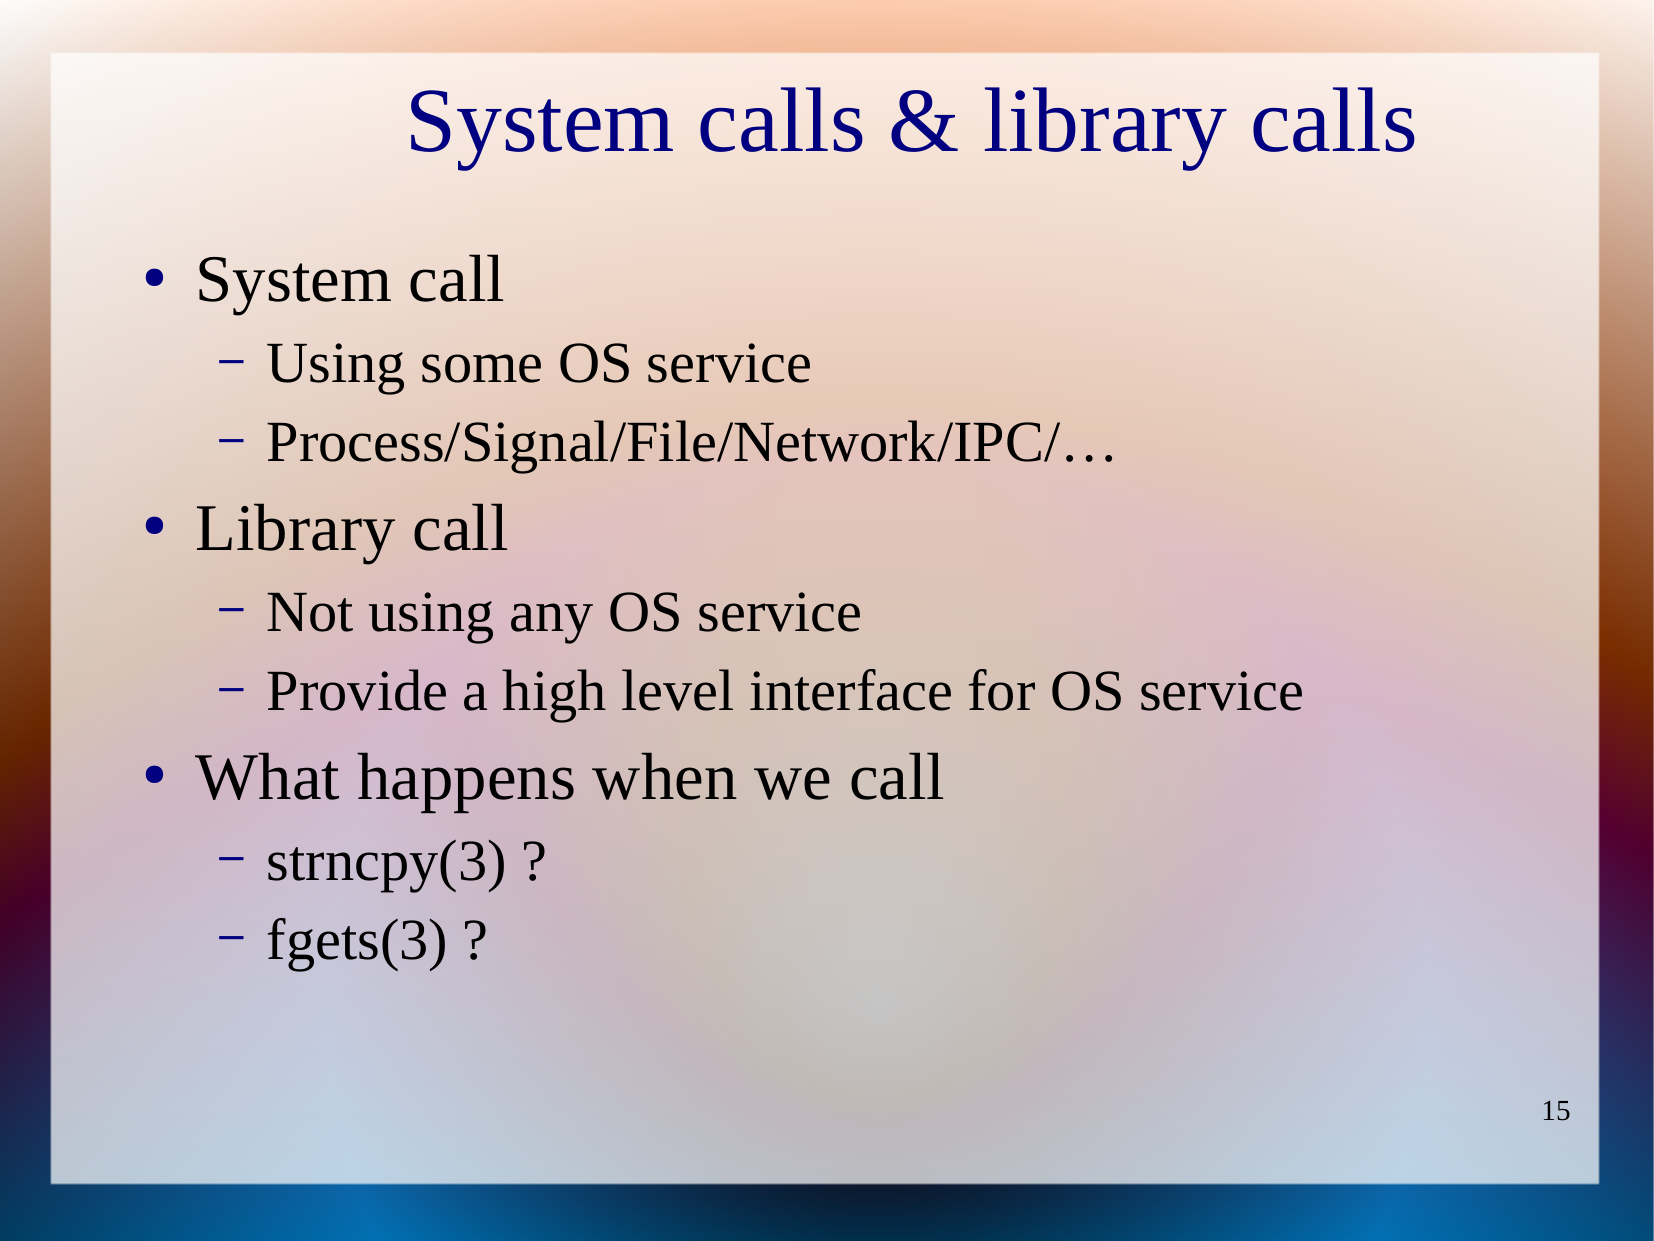

# System calls & library calls
System call
Using some OS service
Process/Signal/File/Network/IPC/…
Library call
Not using any OS service
Provide a high level interface for OS service
What happens when we call
strncpy(3) ?
fgets(3) ?
15